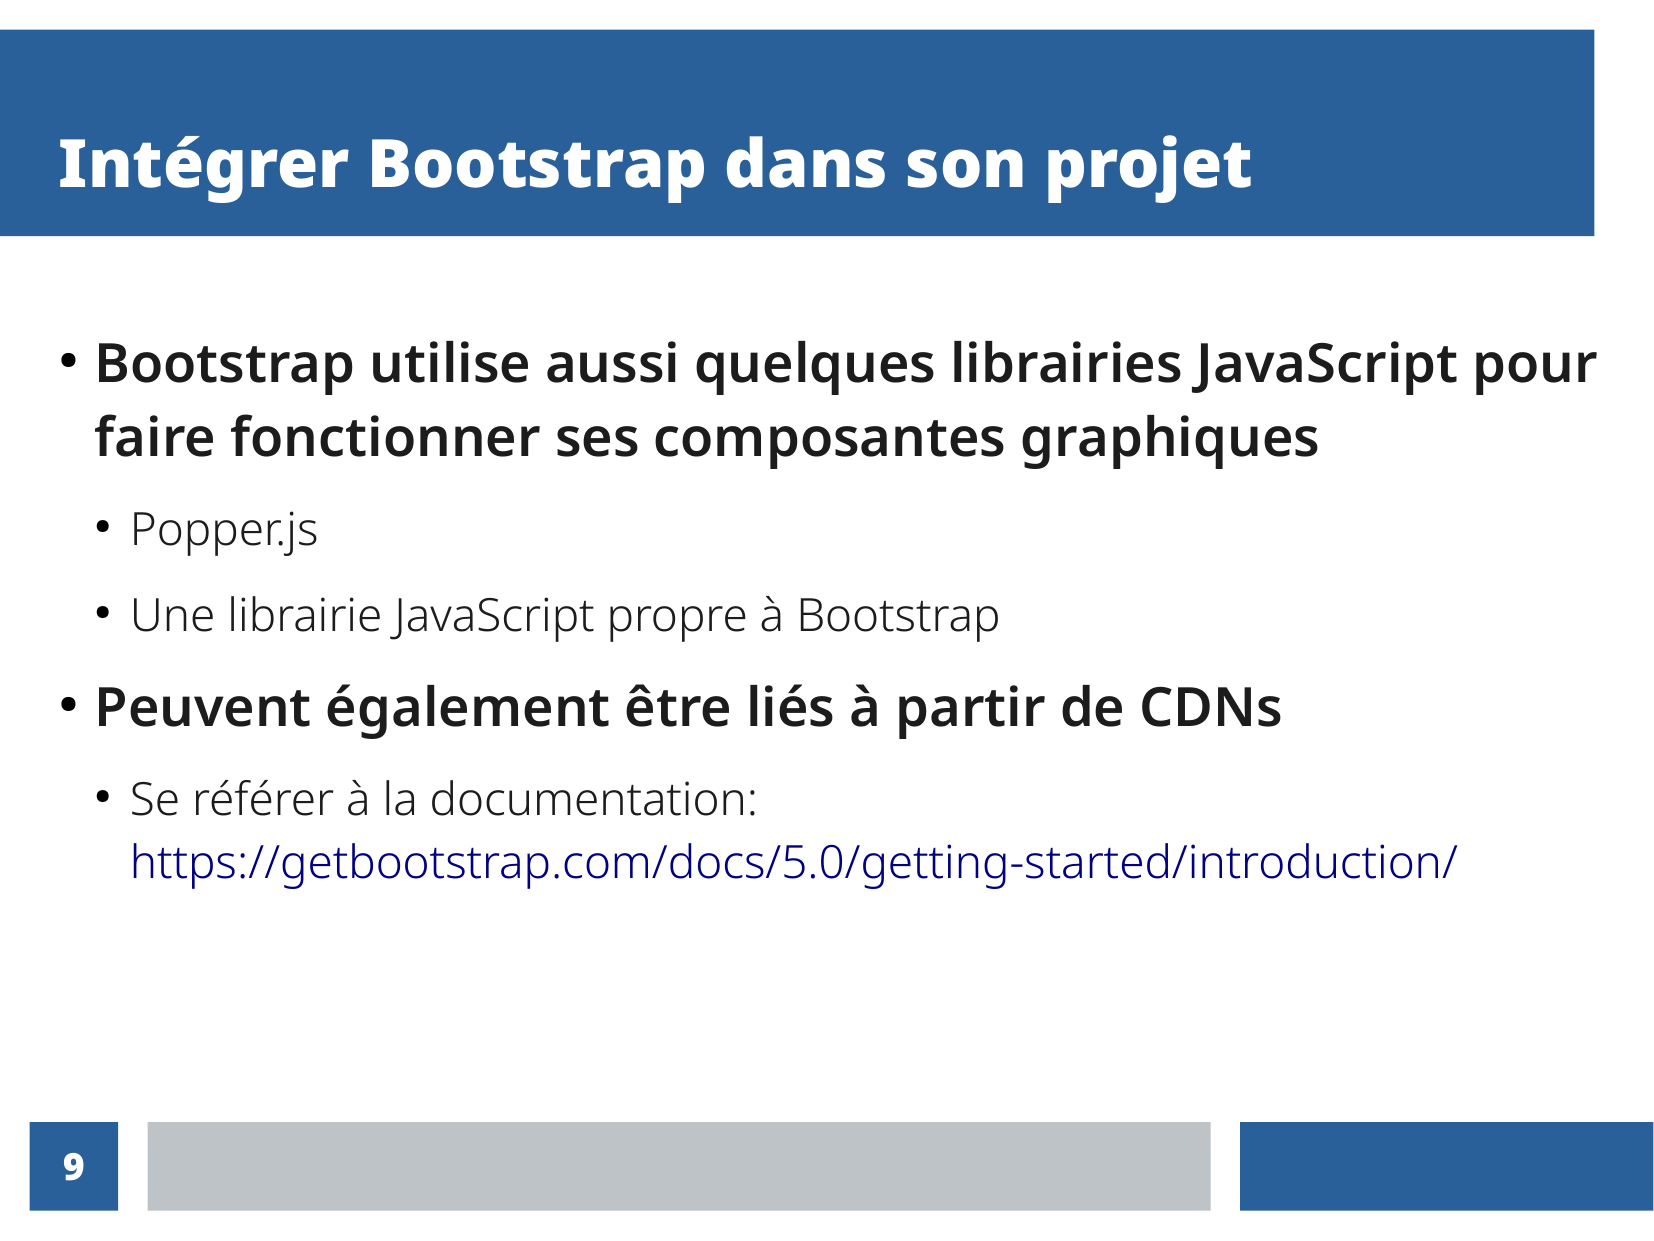

# Intégrer Bootstrap dans son projet
Bootstrap utilise aussi quelques librairies JavaScript pour faire fonctionner ses composantes graphiques
Popper.js
Une librairie JavaScript propre à Bootstrap
Peuvent également être liés à partir de CDNs
Se référer à la documentation: https://getbootstrap.com/docs/5.0/getting-started/introduction/
9